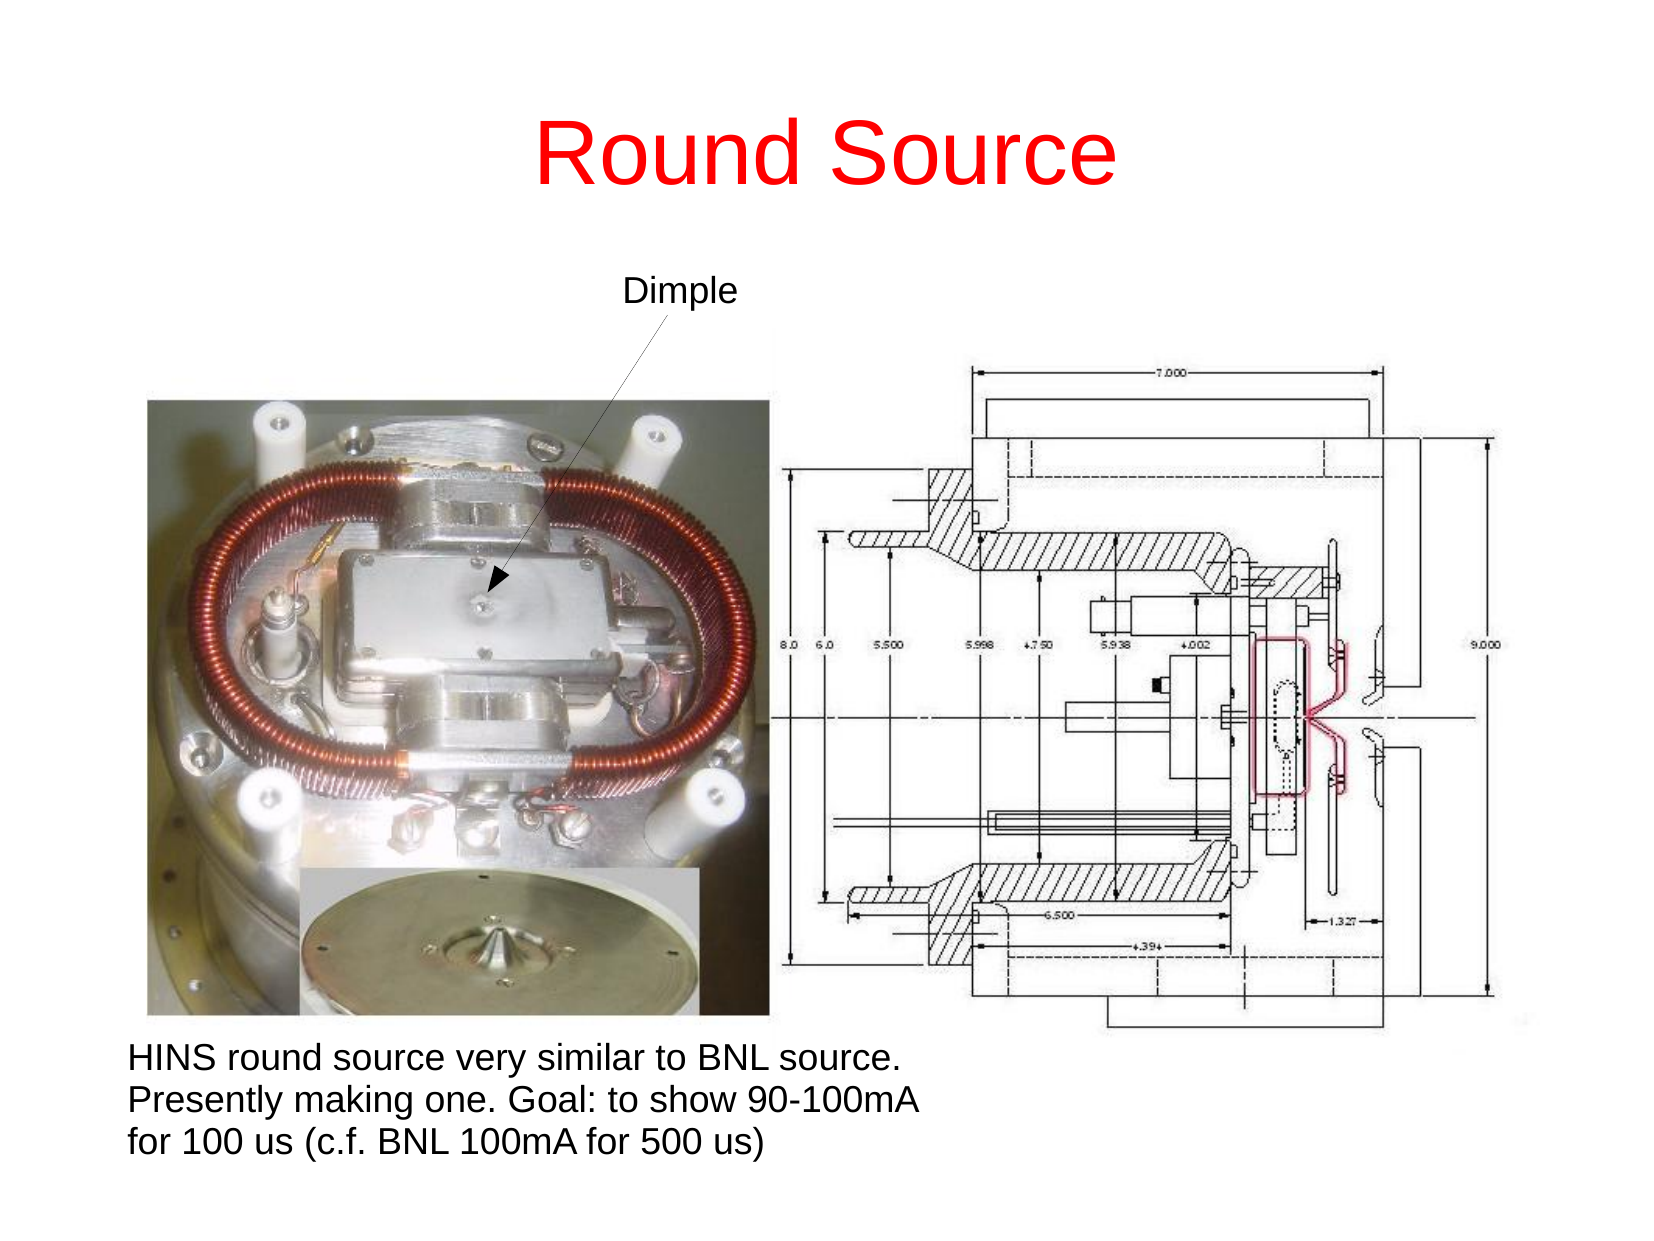

# Round Source
Dimple
HINS round source very similar to BNL source. Presently making one. Goal: to show 90-100mA for 100 us (c.f. BNL 100mA for 500 us)